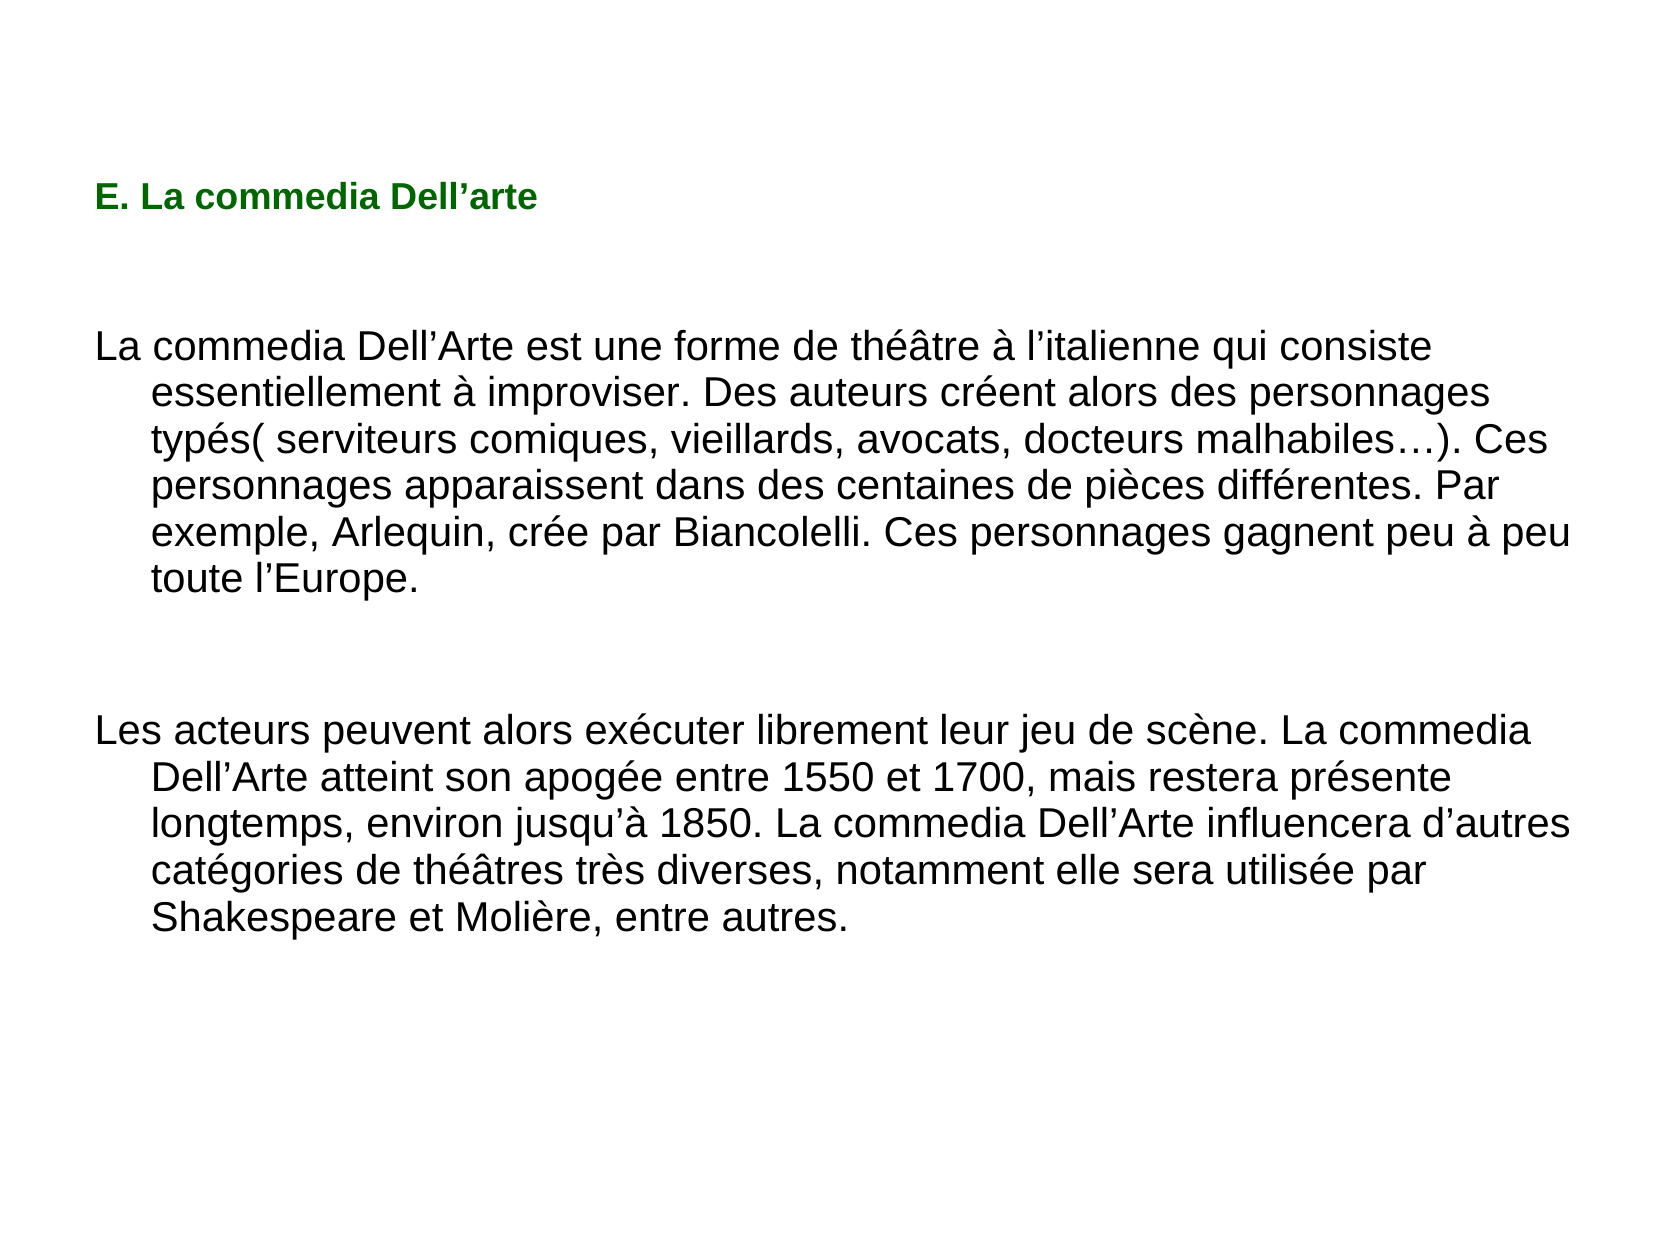

# E. La commedia Dell’arte
La commedia Dell’Arte est une forme de théâtre à l’italienne qui consiste essentiellement à improviser. Des auteurs créent alors des personnages typés( serviteurs comiques, vieillards, avocats, docteurs malhabiles…). Ces personnages apparaissent dans des centaines de pièces différentes. Par exemple, Arlequin, crée par Biancolelli. Ces personnages gagnent peu à peu toute l’Europe.
Les acteurs peuvent alors exécuter librement leur jeu de scène. La commedia Dell’Arte atteint son apogée entre 1550 et 1700, mais restera présente longtemps, environ jusqu’à 1850. La commedia Dell’Arte influencera d’autres catégories de théâtres très diverses, notamment elle sera utilisée par Shakespeare et Molière, entre autres.